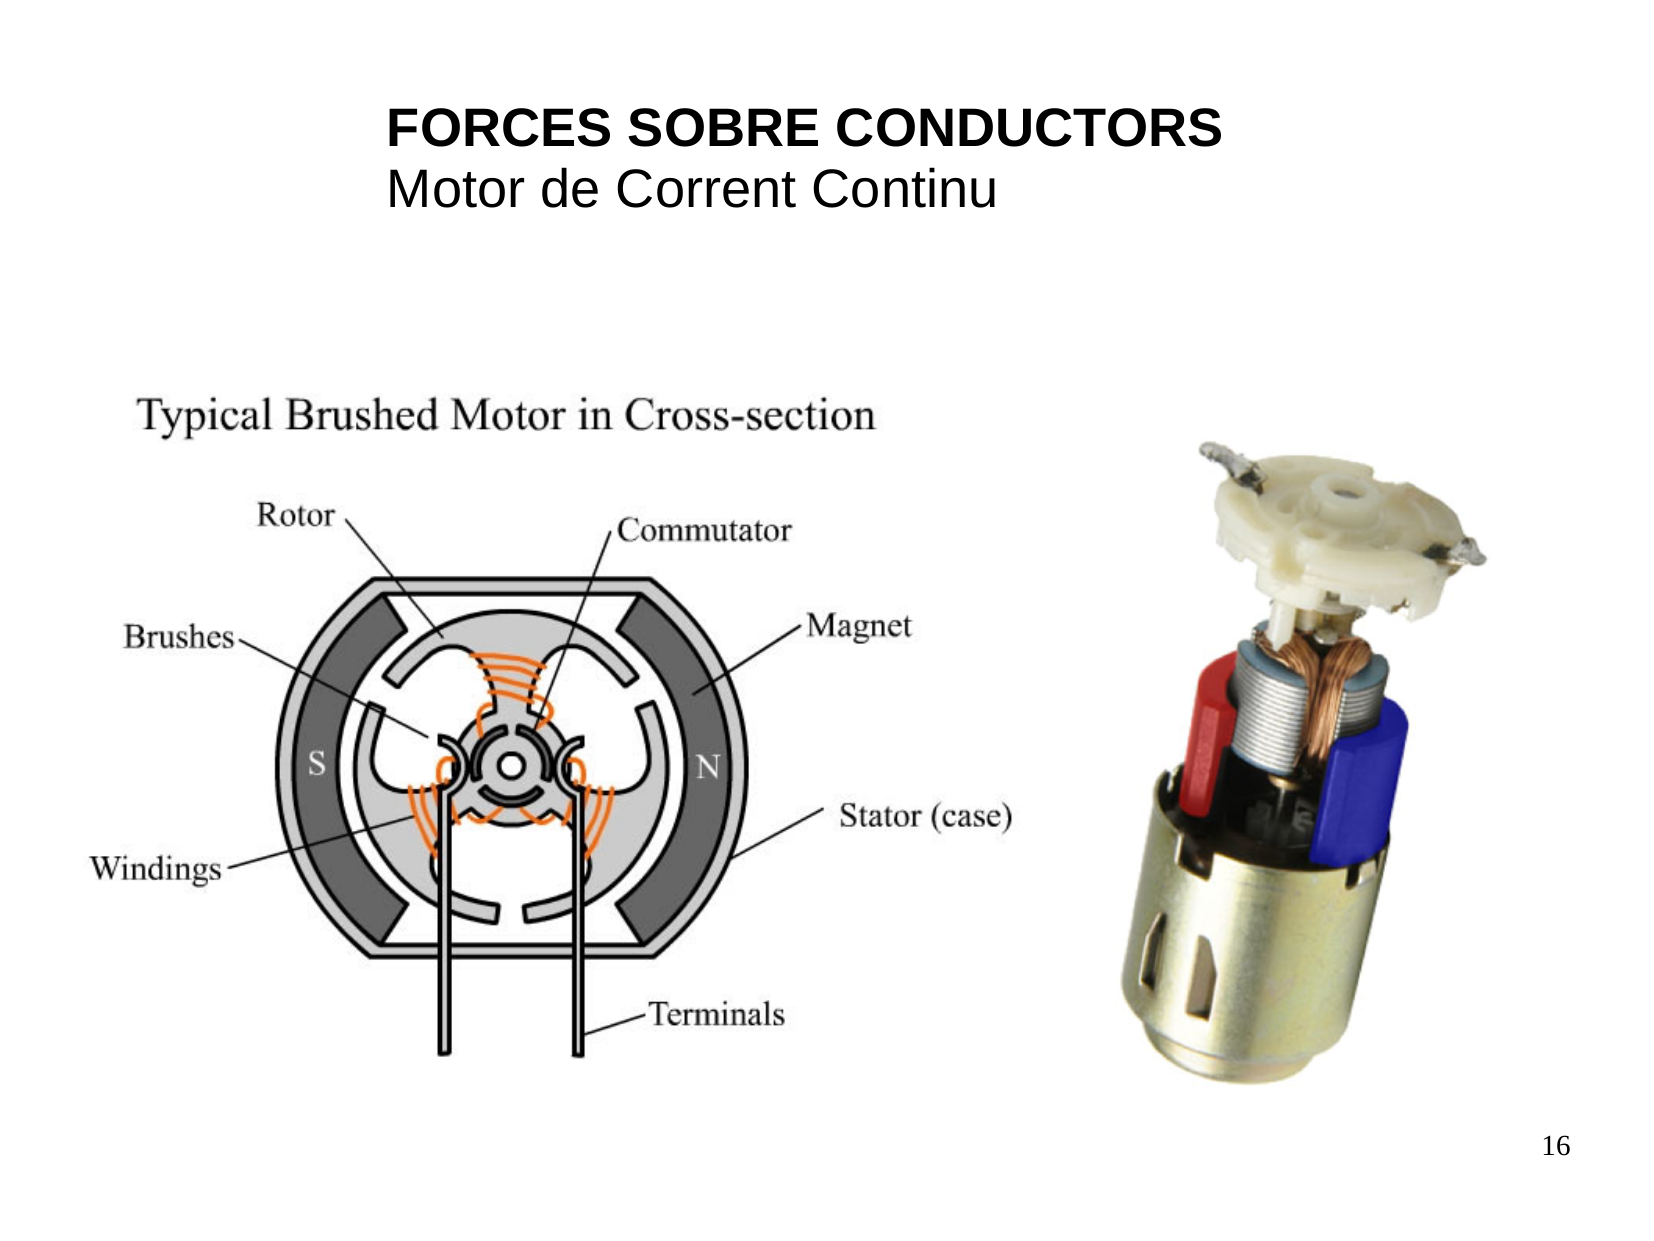

FORCES SOBRE CONDUCTORS
Motor de Corrent Continu
16